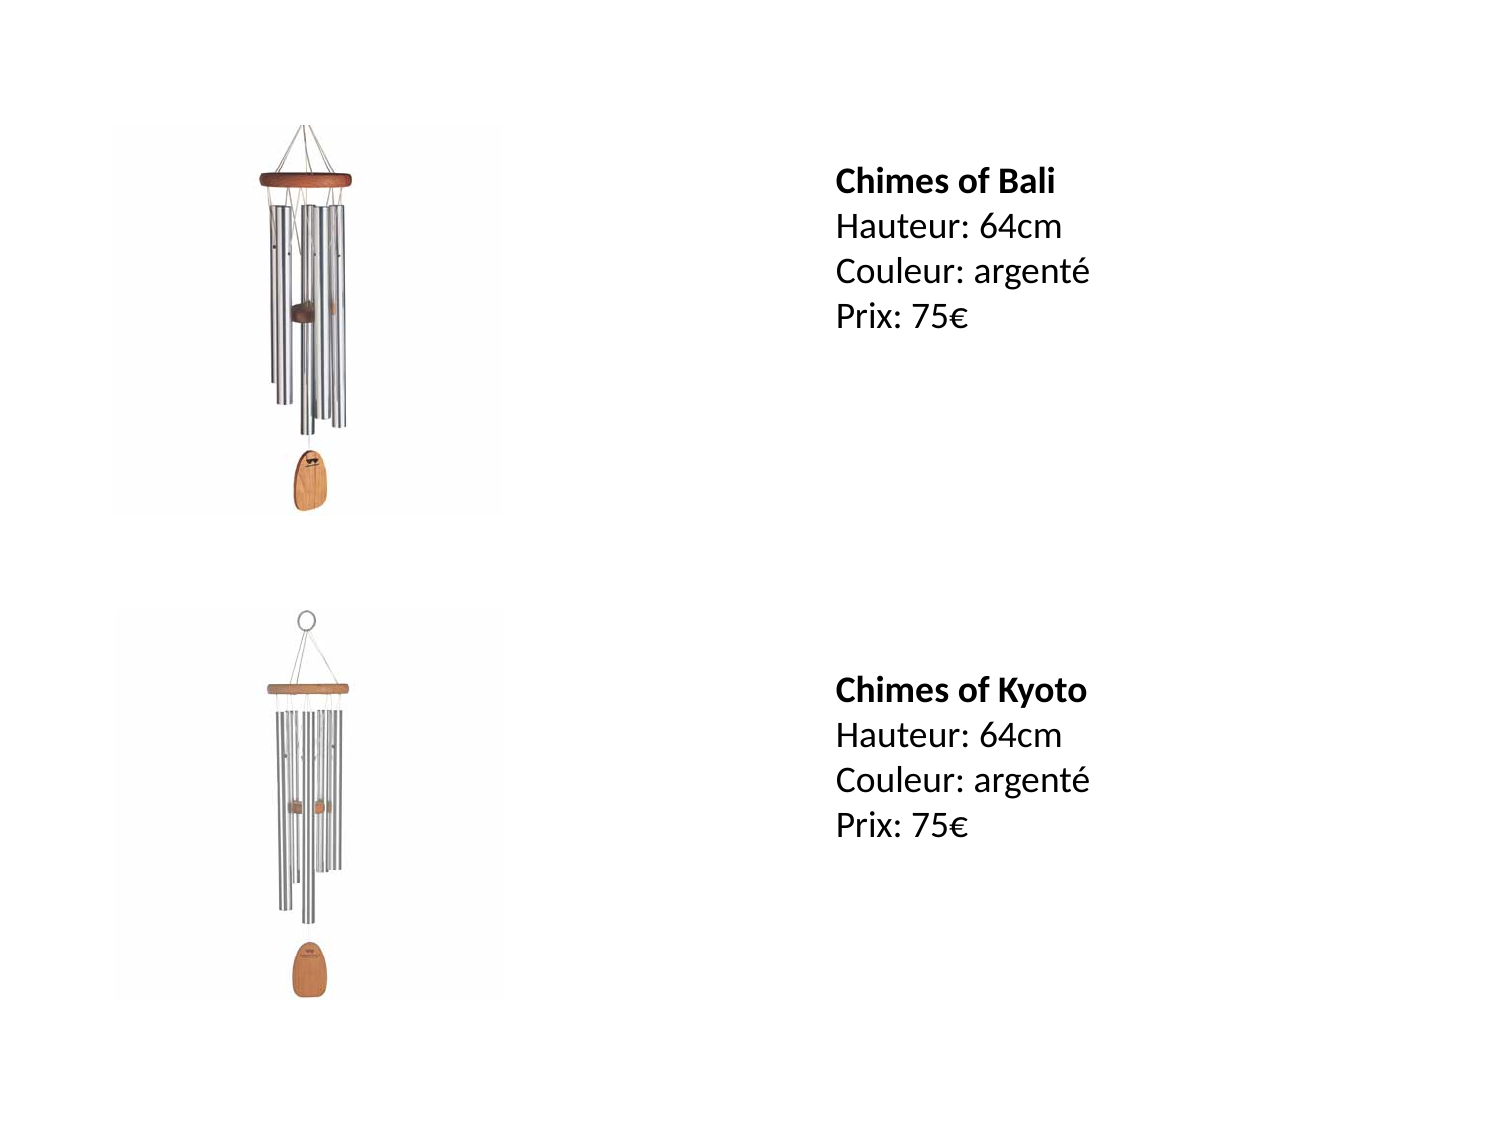

Chimes of Bali
Hauteur: 64cm
Couleur: argenté
Prix: 75€
Chimes of Kyoto
Hauteur: 64cm
Couleur: argenté
Prix: 75€